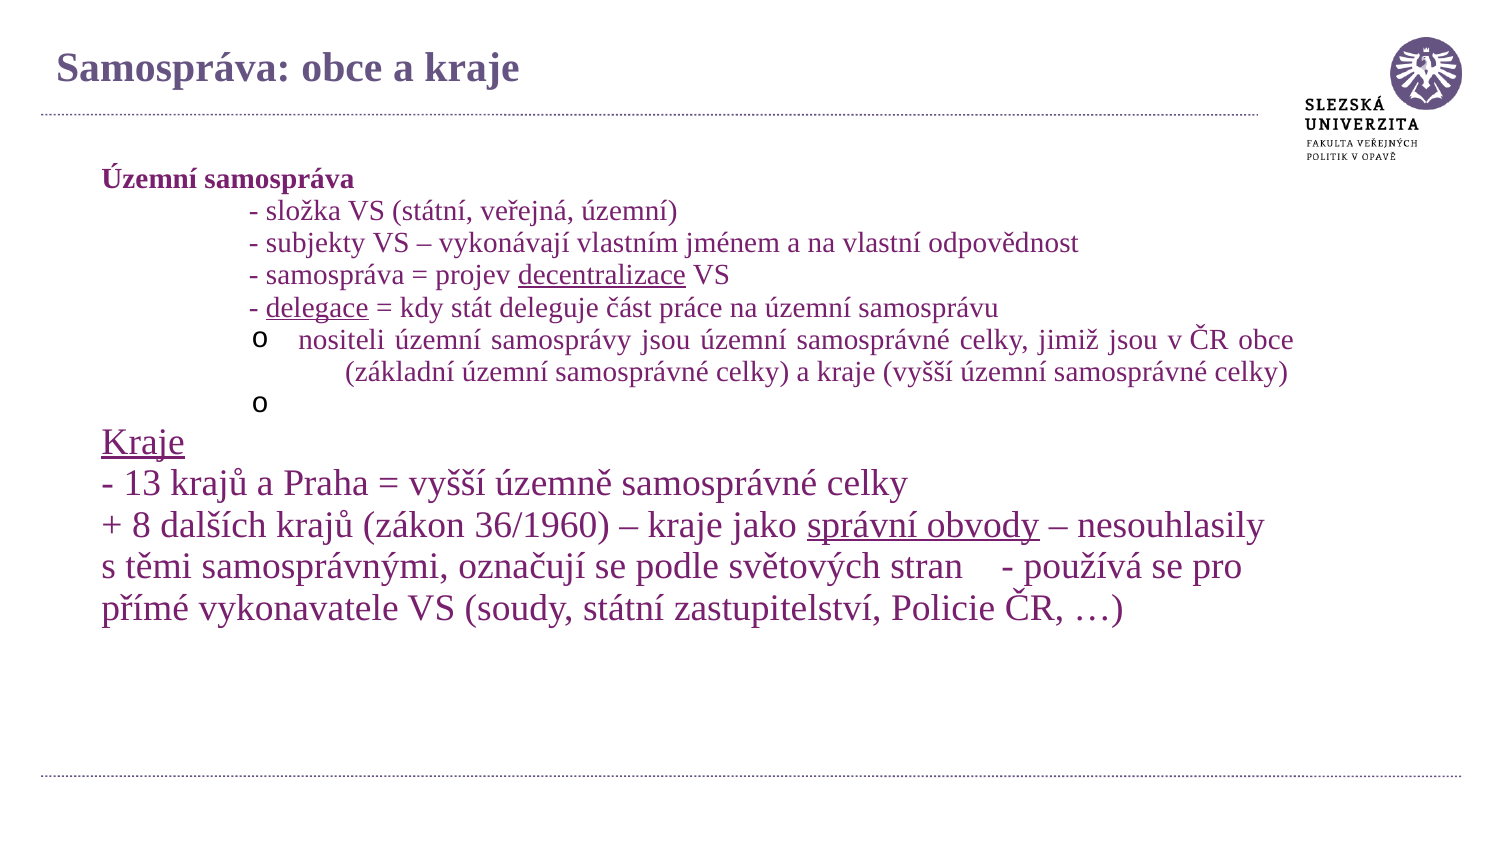

# Samospráva: obce a kraje
Územní samospráva
- složka VS (státní, veřejná, územní)
- subjekty VS – vykonávají vlastním jménem a na vlastní odpovědnost
- samospráva = projev decentralizace VS
- delegace = kdy stát deleguje část práce na územní samosprávu
nositeli územní samosprávy jsou územní samosprávné celky, jimiž jsou v ČR obce (základní územní samosprávné celky) a kraje (vyšší územní samosprávné celky)
Kraje
- 13 krajů a Praha = vyšší územně samosprávné celky
+ 8 dalších krajů (zákon 36/1960) – kraje jako správní obvody – nesouhlasily s těmi samosprávnými, označují se podle světových stran	- používá se pro přímé vykonavatele VS (soudy, státní zastupitelství, Policie ČR, …)